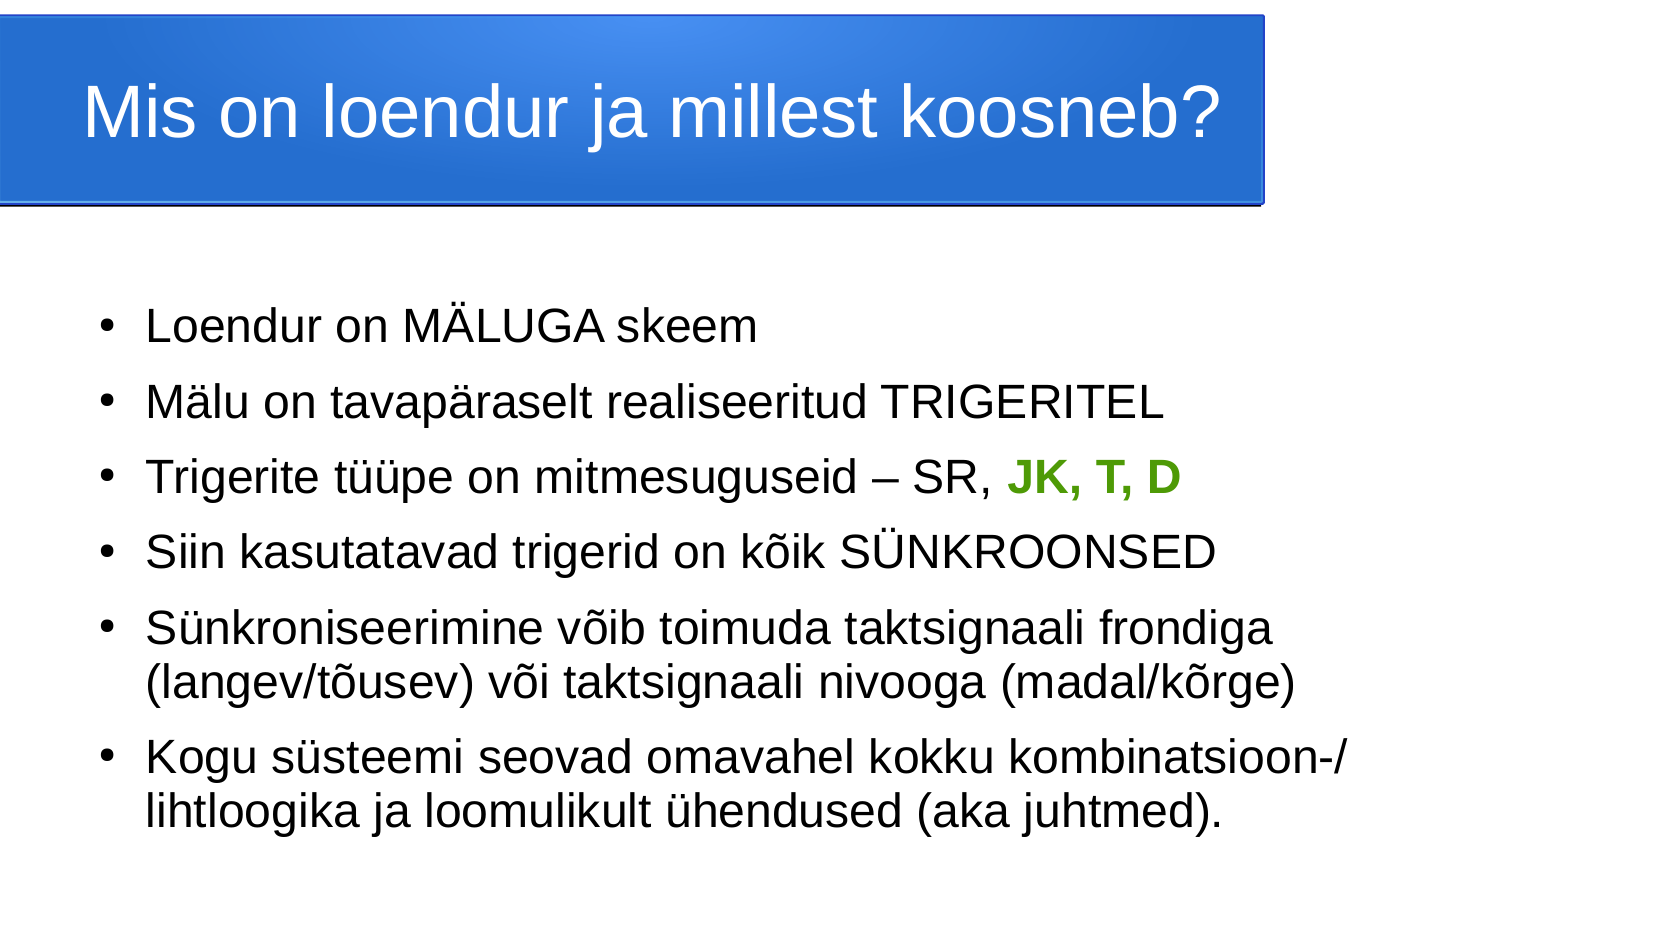

# Mis on loendur ja millest koosneb?
Loendur on MÄLUGA skeem
Mälu on tavapäraselt realiseeritud TRIGERITEL
Trigerite tüüpe on mitmesuguseid – SR, JK, T, D
Siin kasutatavad trigerid on kõik SÜNKROONSED
Sünkroniseerimine võib toimuda taktsignaali frondiga (langev/tõusev) või taktsignaali nivooga (madal/kõrge)
Kogu süsteemi seovad omavahel kokku kombinatsioon-/ lihtloogika ja loomulikult ühendused (aka juhtmed).